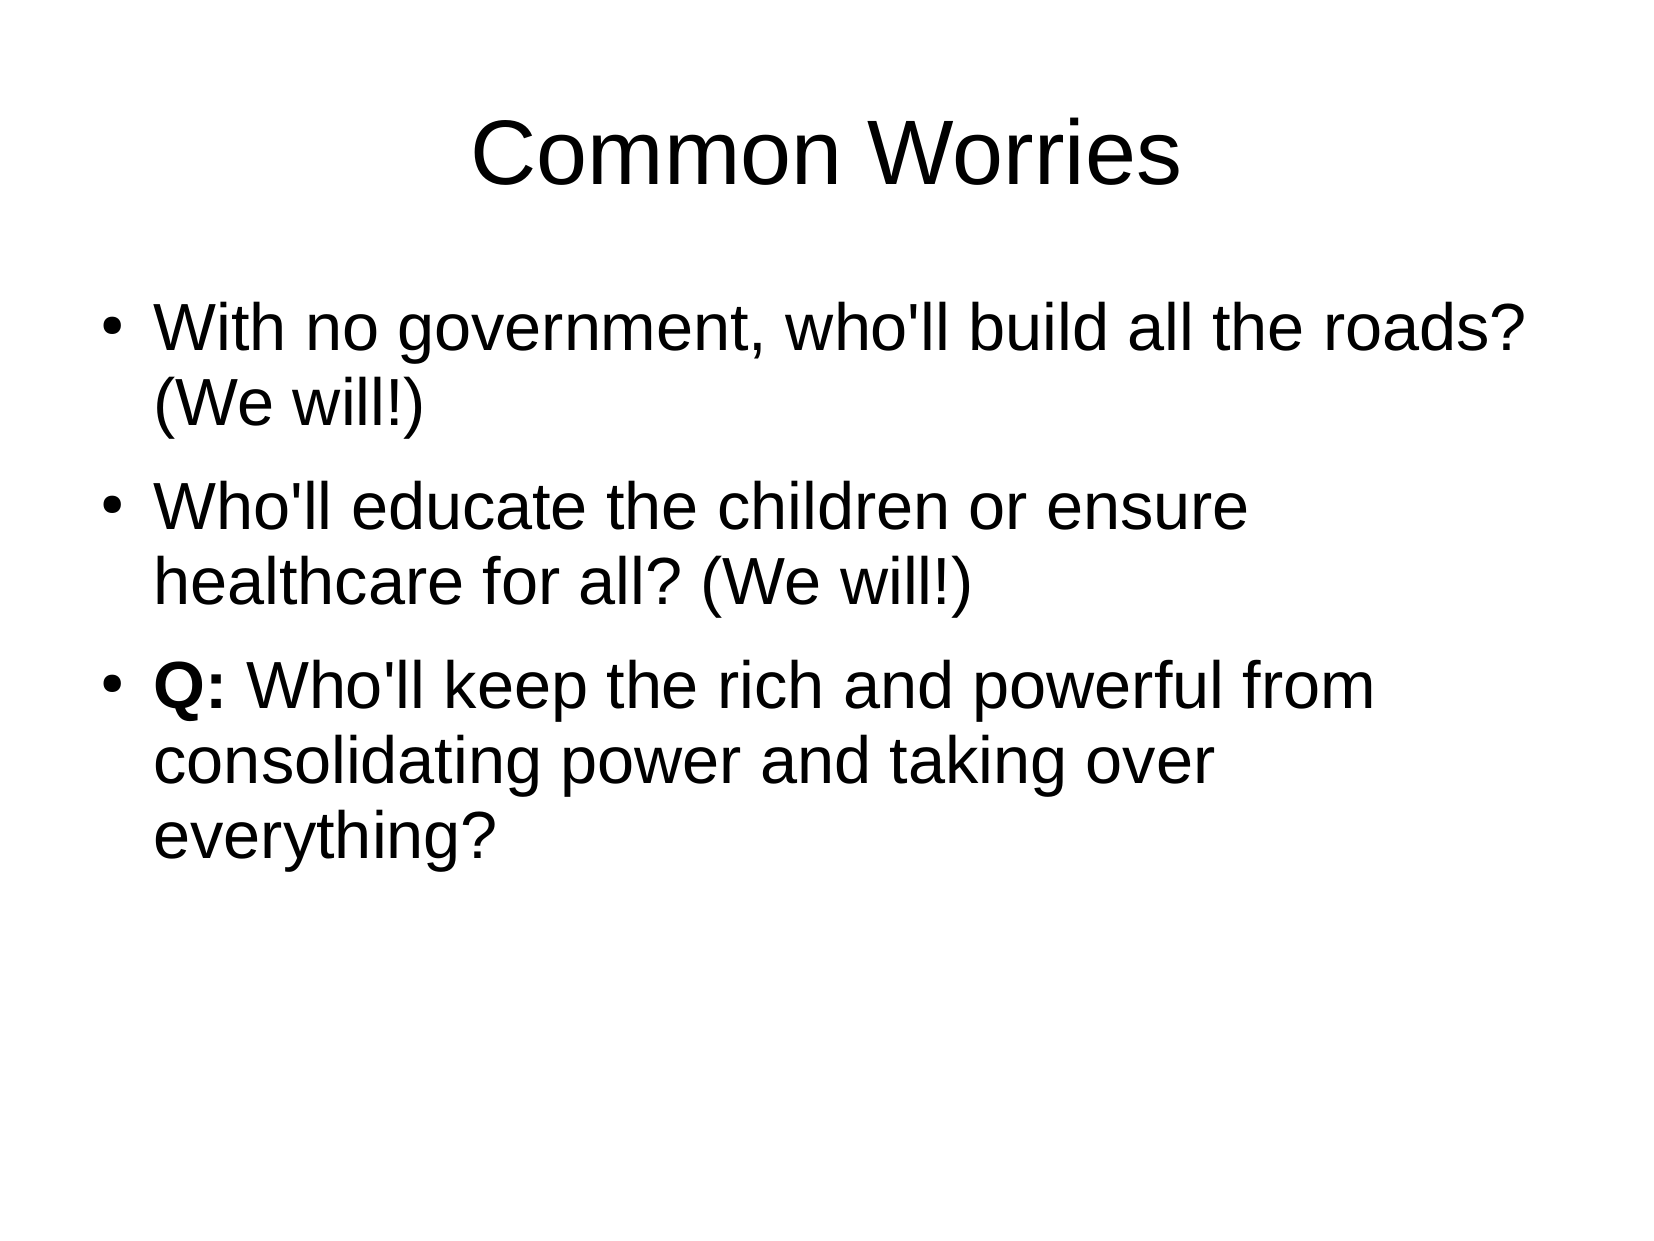

# Common Worries
With no government, who'll build all the roads? (We will!)
Who'll educate the children or ensure healthcare for all? (We will!)
Q: Who'll keep the rich and powerful from consolidating power and taking over everything?